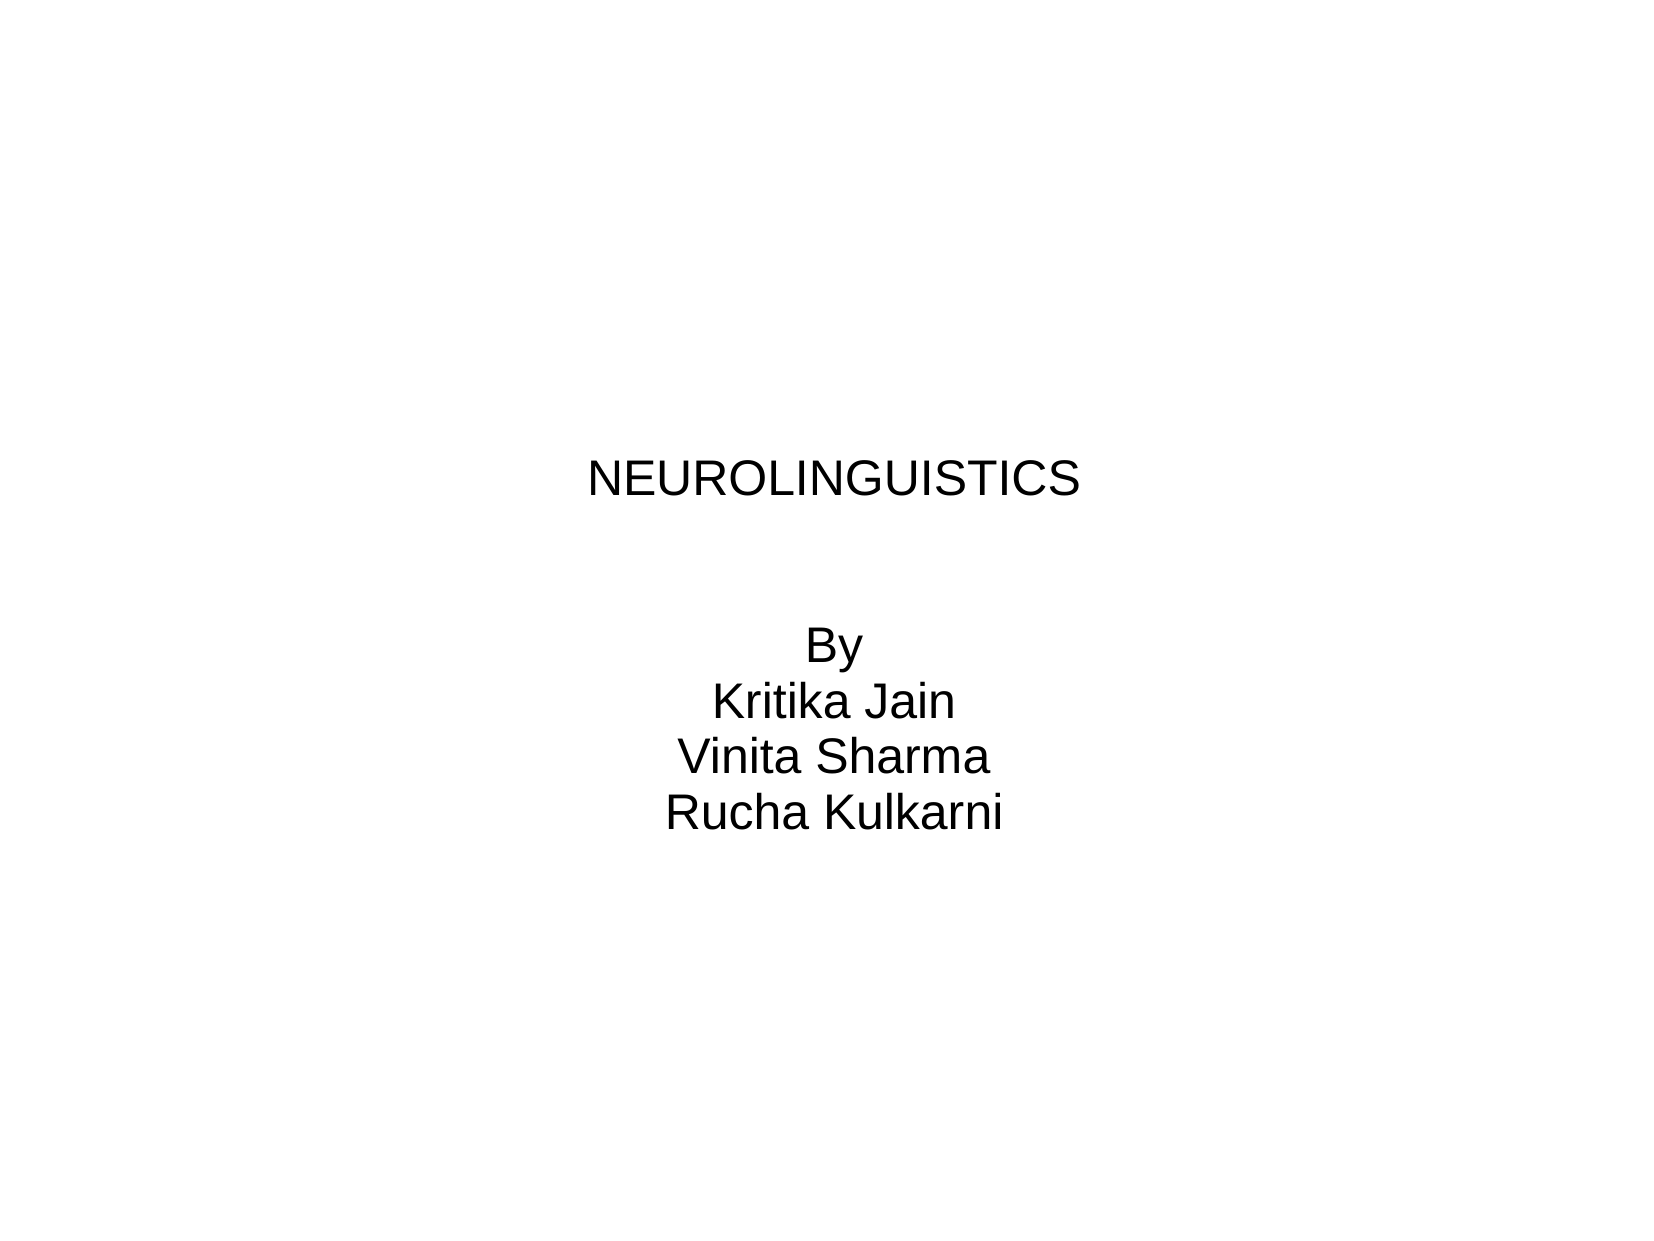

# NEUROLINGUISTICS
By
Kritika Jain
Vinita Sharma
Rucha Kulkarni